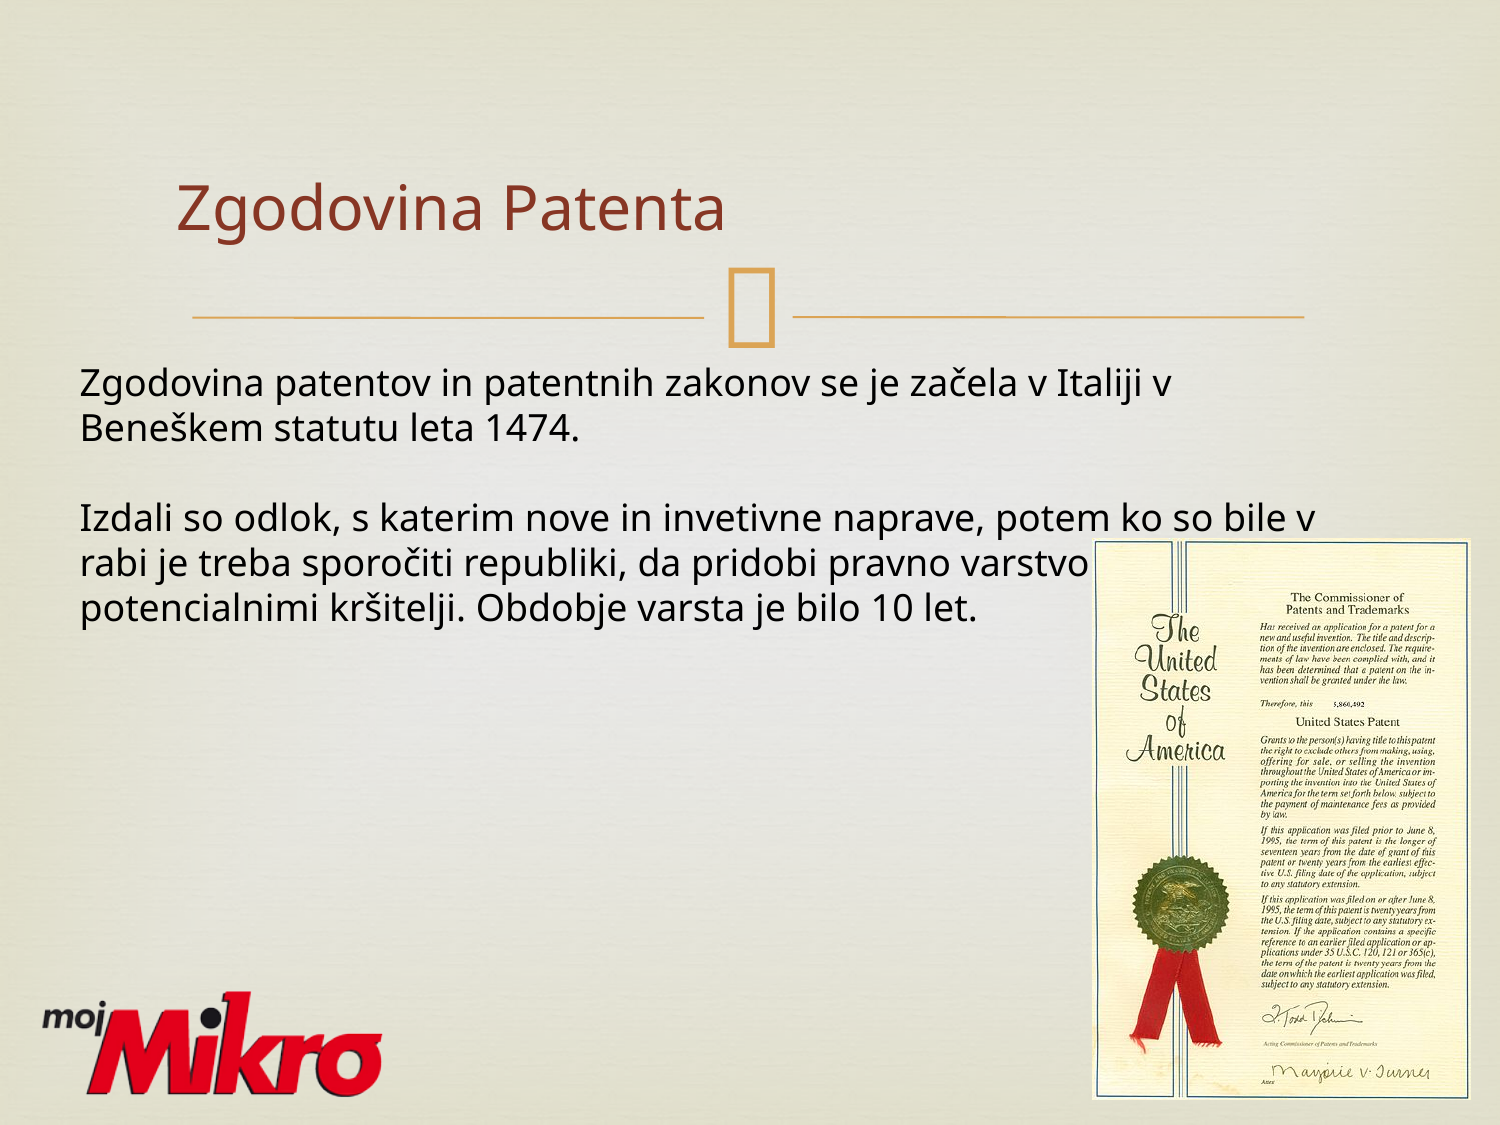

Zgodovina Patenta
Zgodovina patentov in patentnih zakonov se je začela v Italiji v Beneškem statutu leta 1474.
Izdali so odlok, s katerim nove in invetivne naprave, potem ko so bile v rabi je treba sporočiti republiki, da pridobi pravno varstvo pred
potencialnimi kršitelji. Obdobje varsta je bilo 10 let.